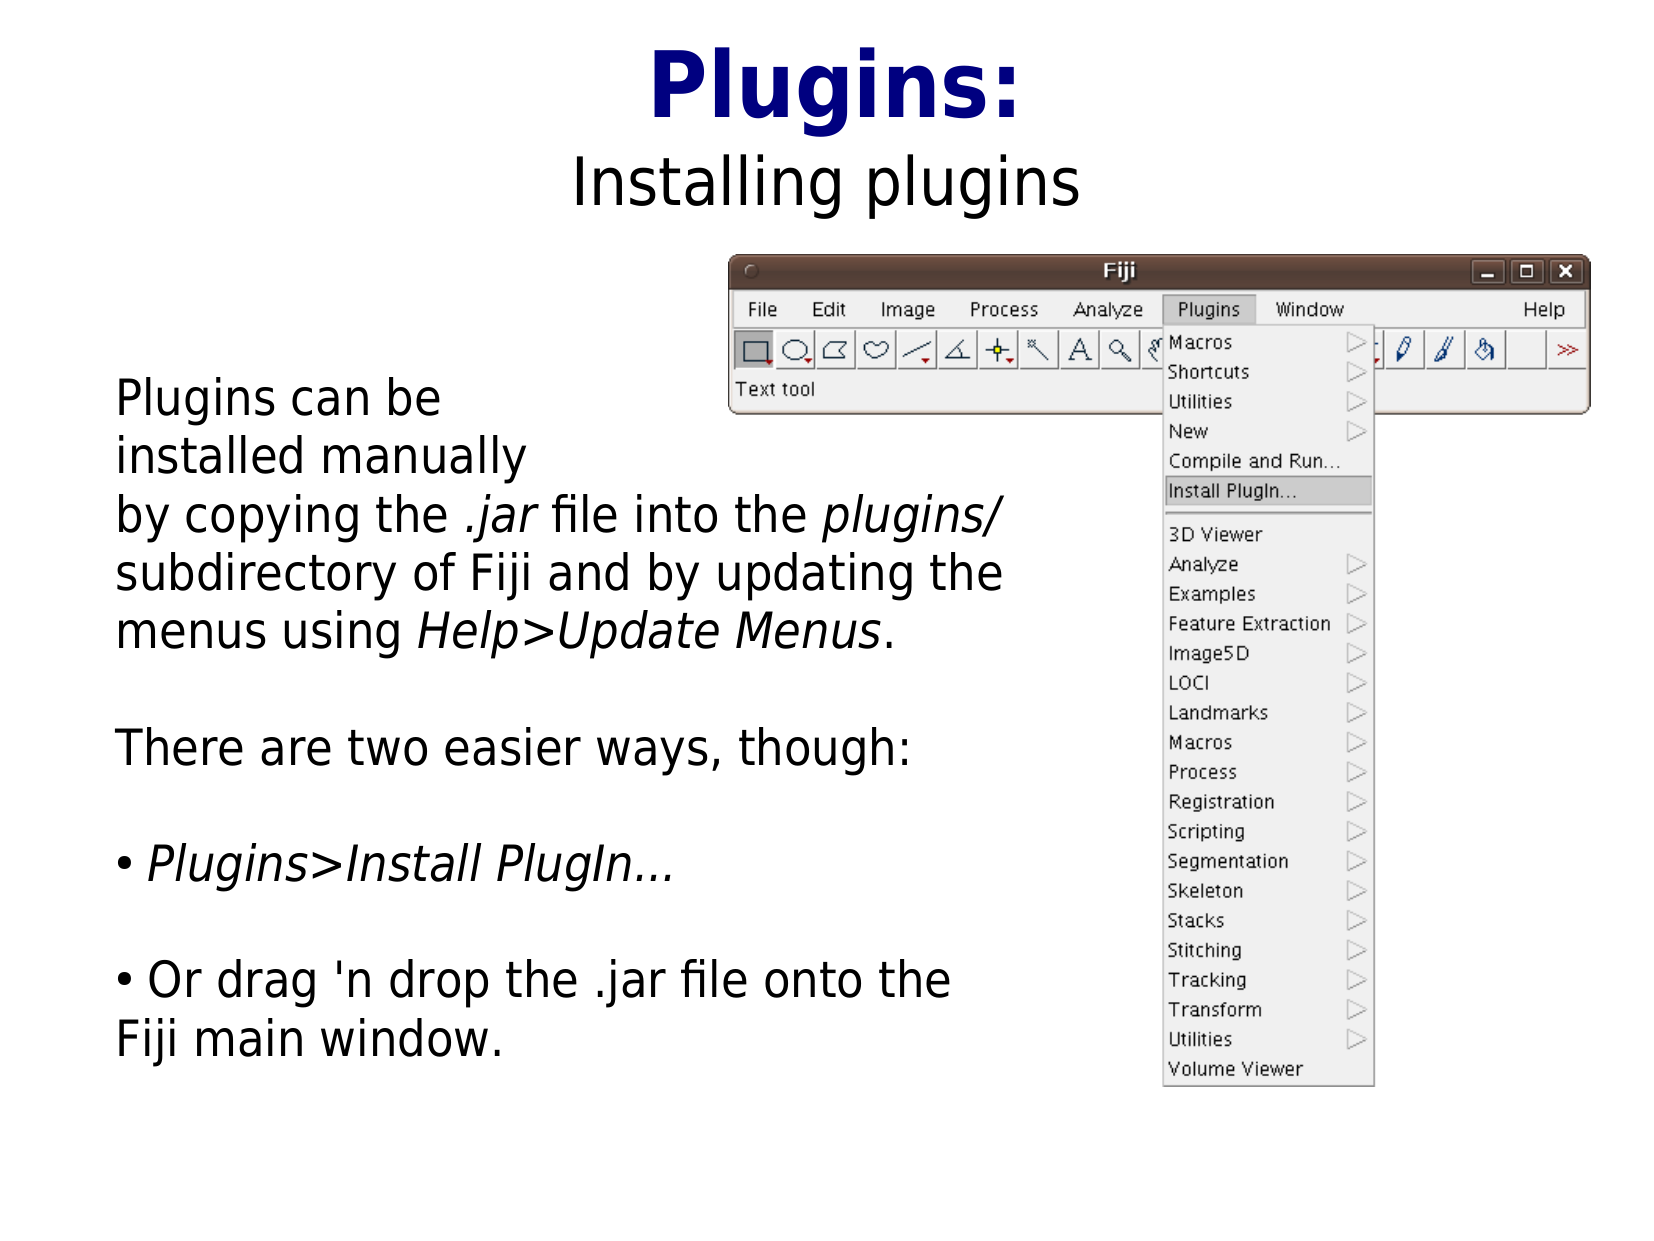

Plugins:
# Installing plugins
Plugins can be
installed manually
by copying the .jar file into the plugins/
subdirectory of Fiji and by updating the
menus using Help>Update Menus.
There are two easier ways, though:
 Plugins>Install PlugIn...
 Or drag 'n drop the .jar file onto the
Fiji main window.